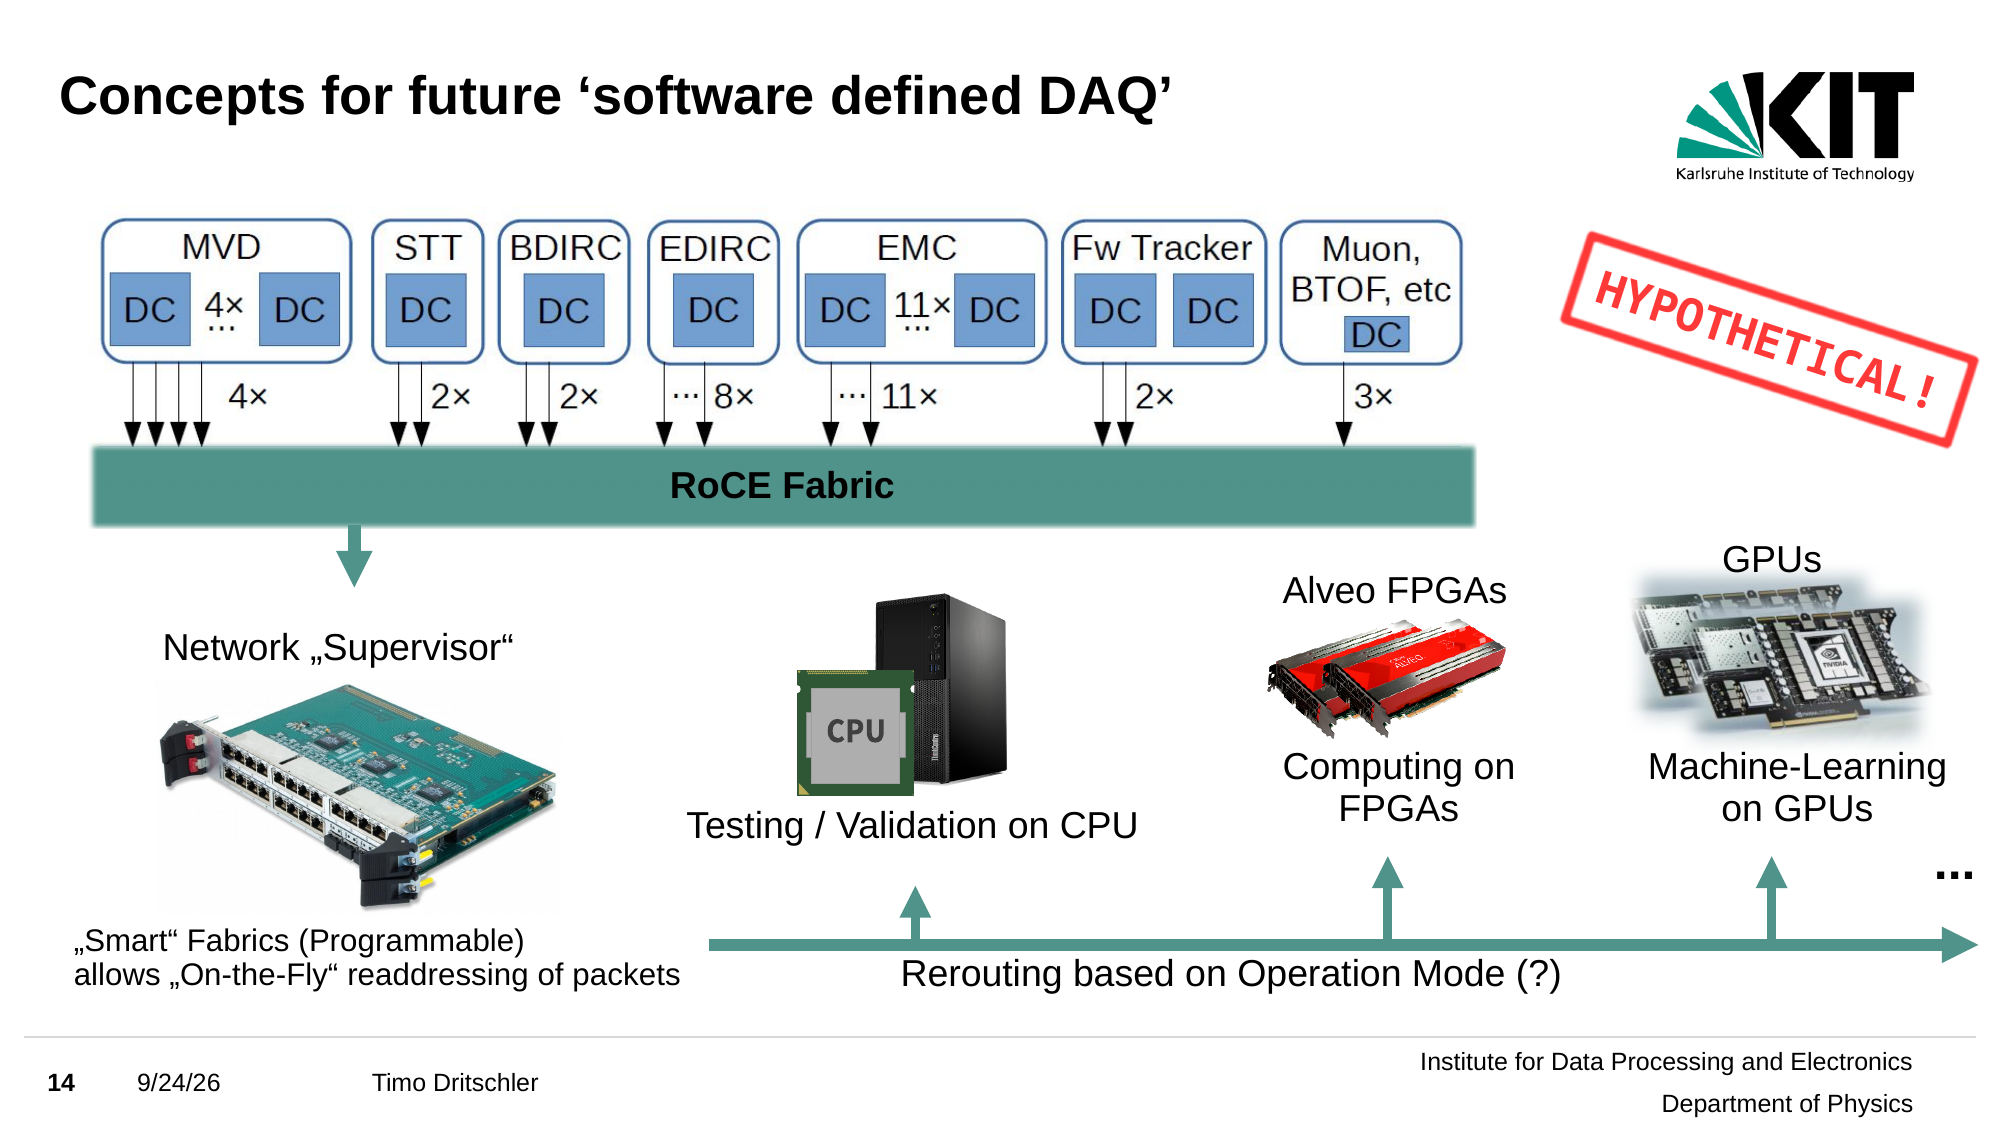

# Concepts for future ‘software defined DAQ’
HYPOTHETICAL!
RoCE Fabric
GPUs
Alveo FPGAs
Network „Supervisor“
Computing on
FPGAs
Machine-Learning
on GPUs
Testing / Validation on CPU
...
„Smart“ Fabrics (Programmable)
allows „On-the-Fly“ readdressing of packets
Rerouting based on Operation Mode (?)